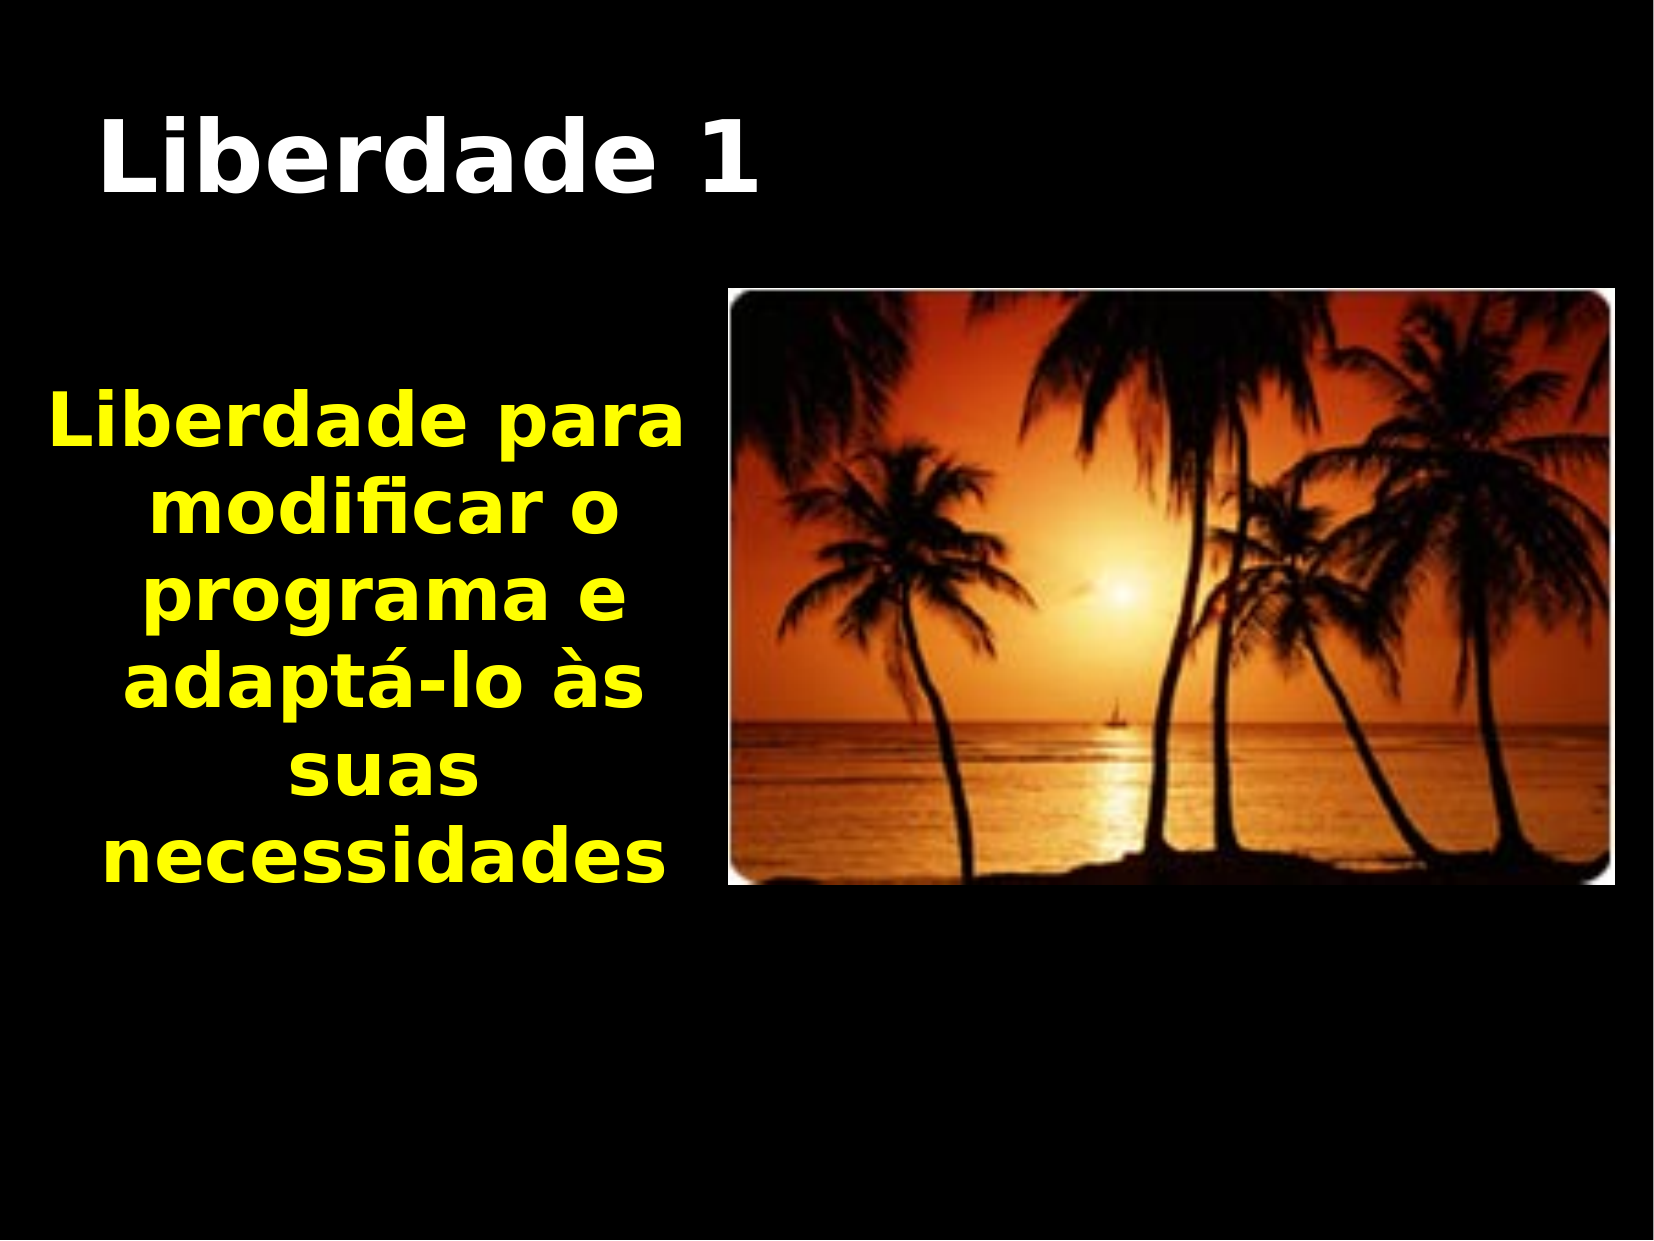

Liberdade 1
Liberdade para modificar o programa e adaptá-lo às suas necessidades